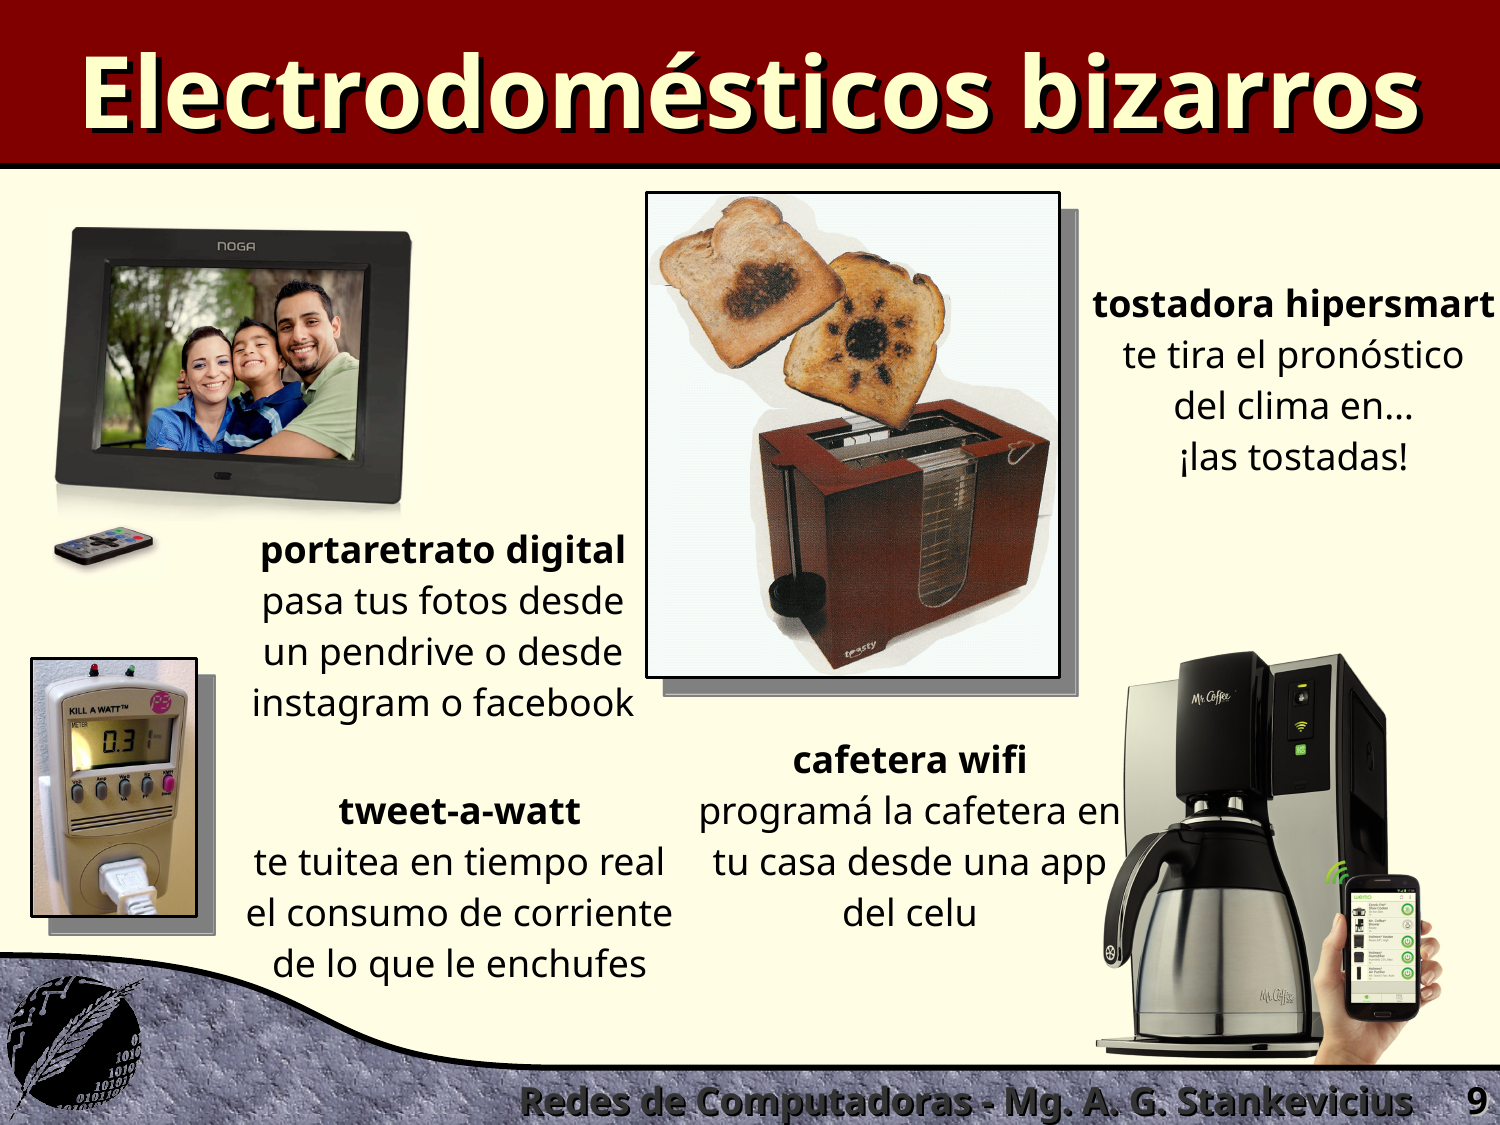

# Electrodomésticos bizarros
tostadora hipersmart
te tira el pronóstico
del clima en…
¡las tostadas!
portaretrato digital
pasa tus fotos desde
un pendrive o desde
instagram o facebook
cafetera wifi
programá la cafetera en
tu casa desde una app
del celu
tweet-a-watt
te tuitea en tiempo real
el consumo de corriente
de lo que le enchufes
9